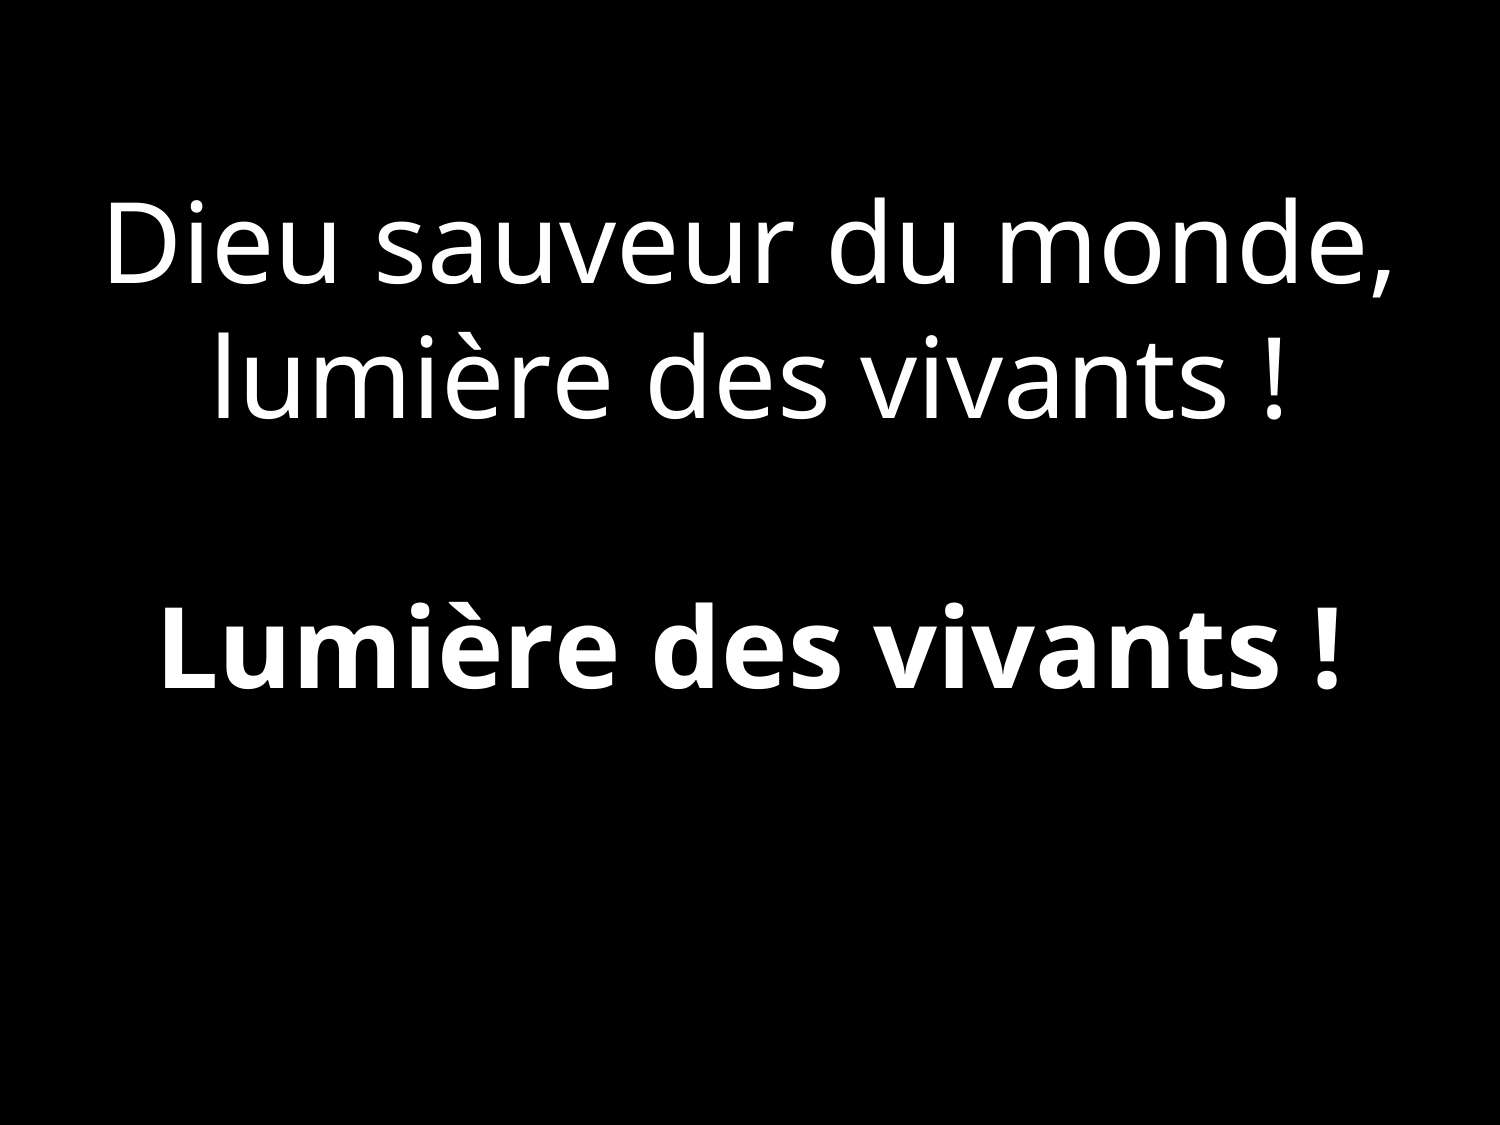

Dieu sauveur du monde,
lumière des vivants !
Lumière des vivants !